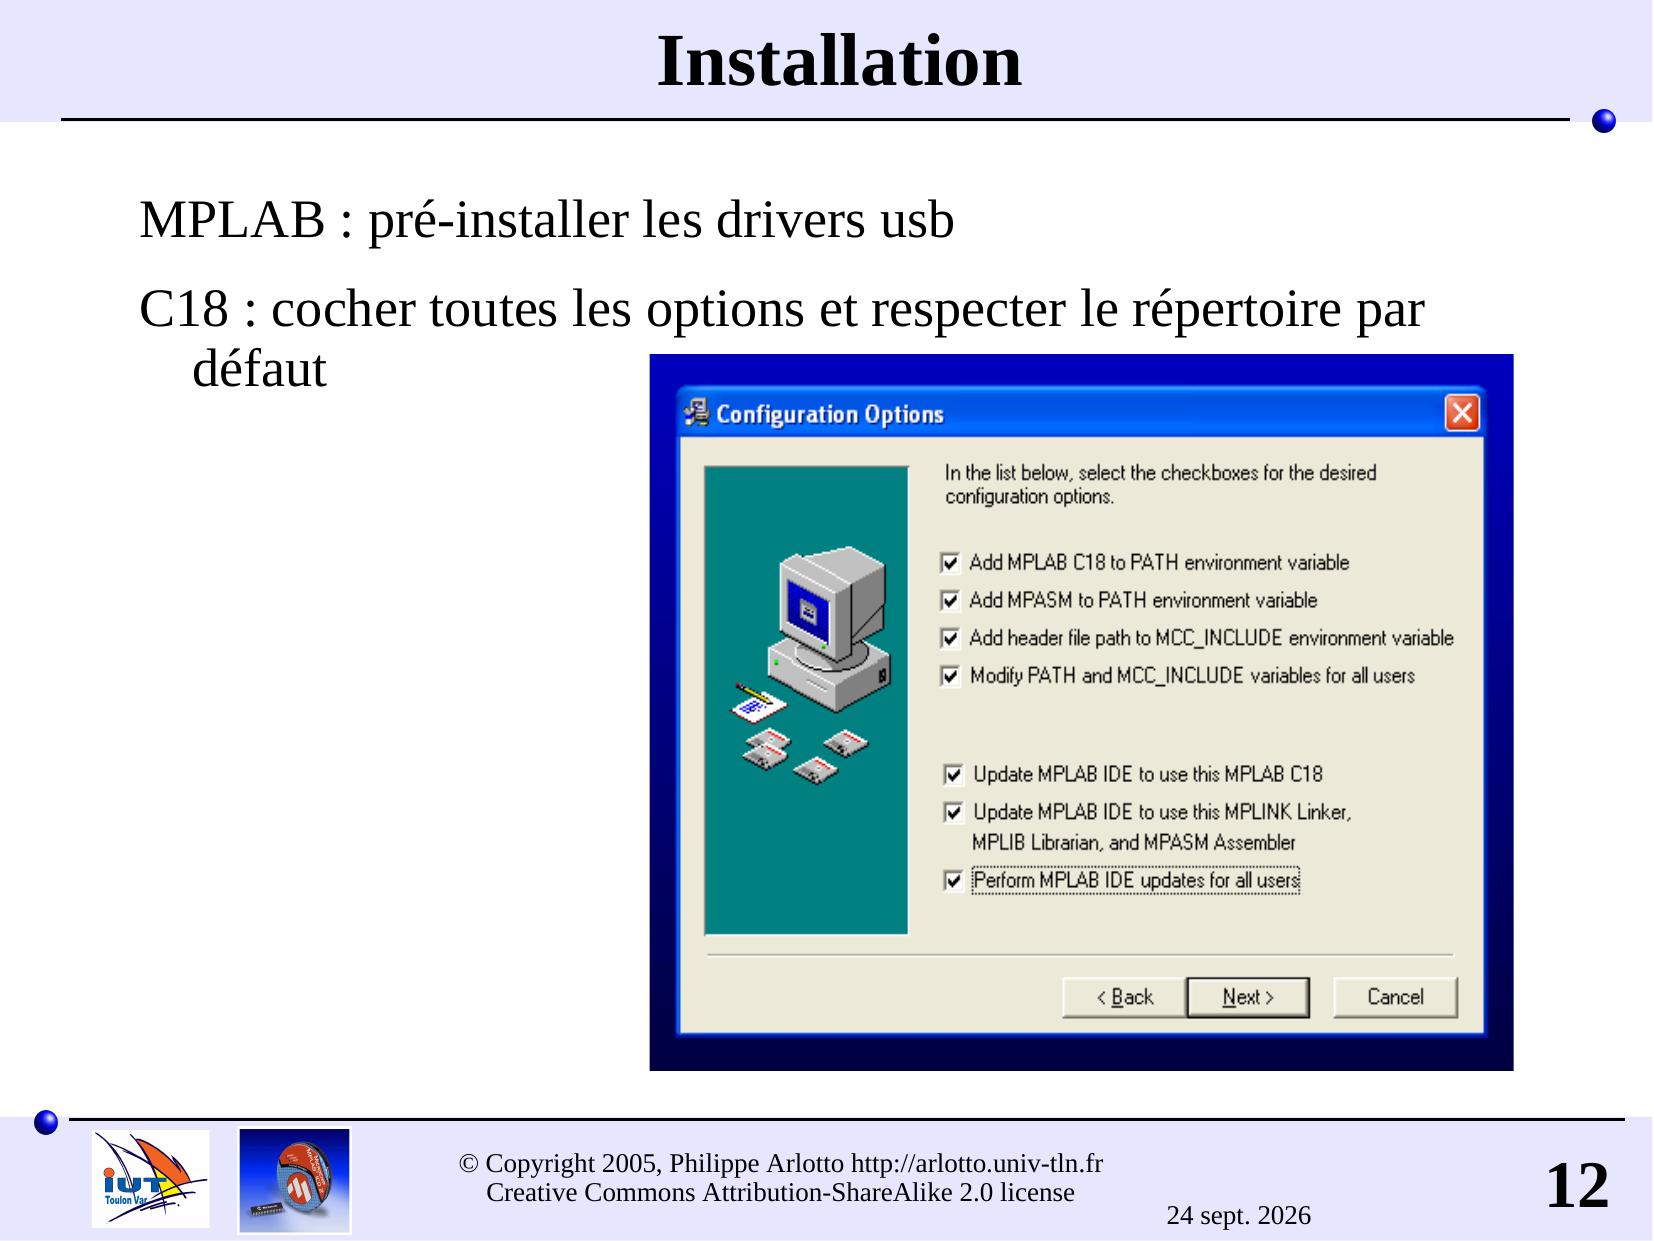

# Installation
MPLAB : pré-installer les drivers usb
C18 : cocher toutes les options et respecter le répertoire par
défaut